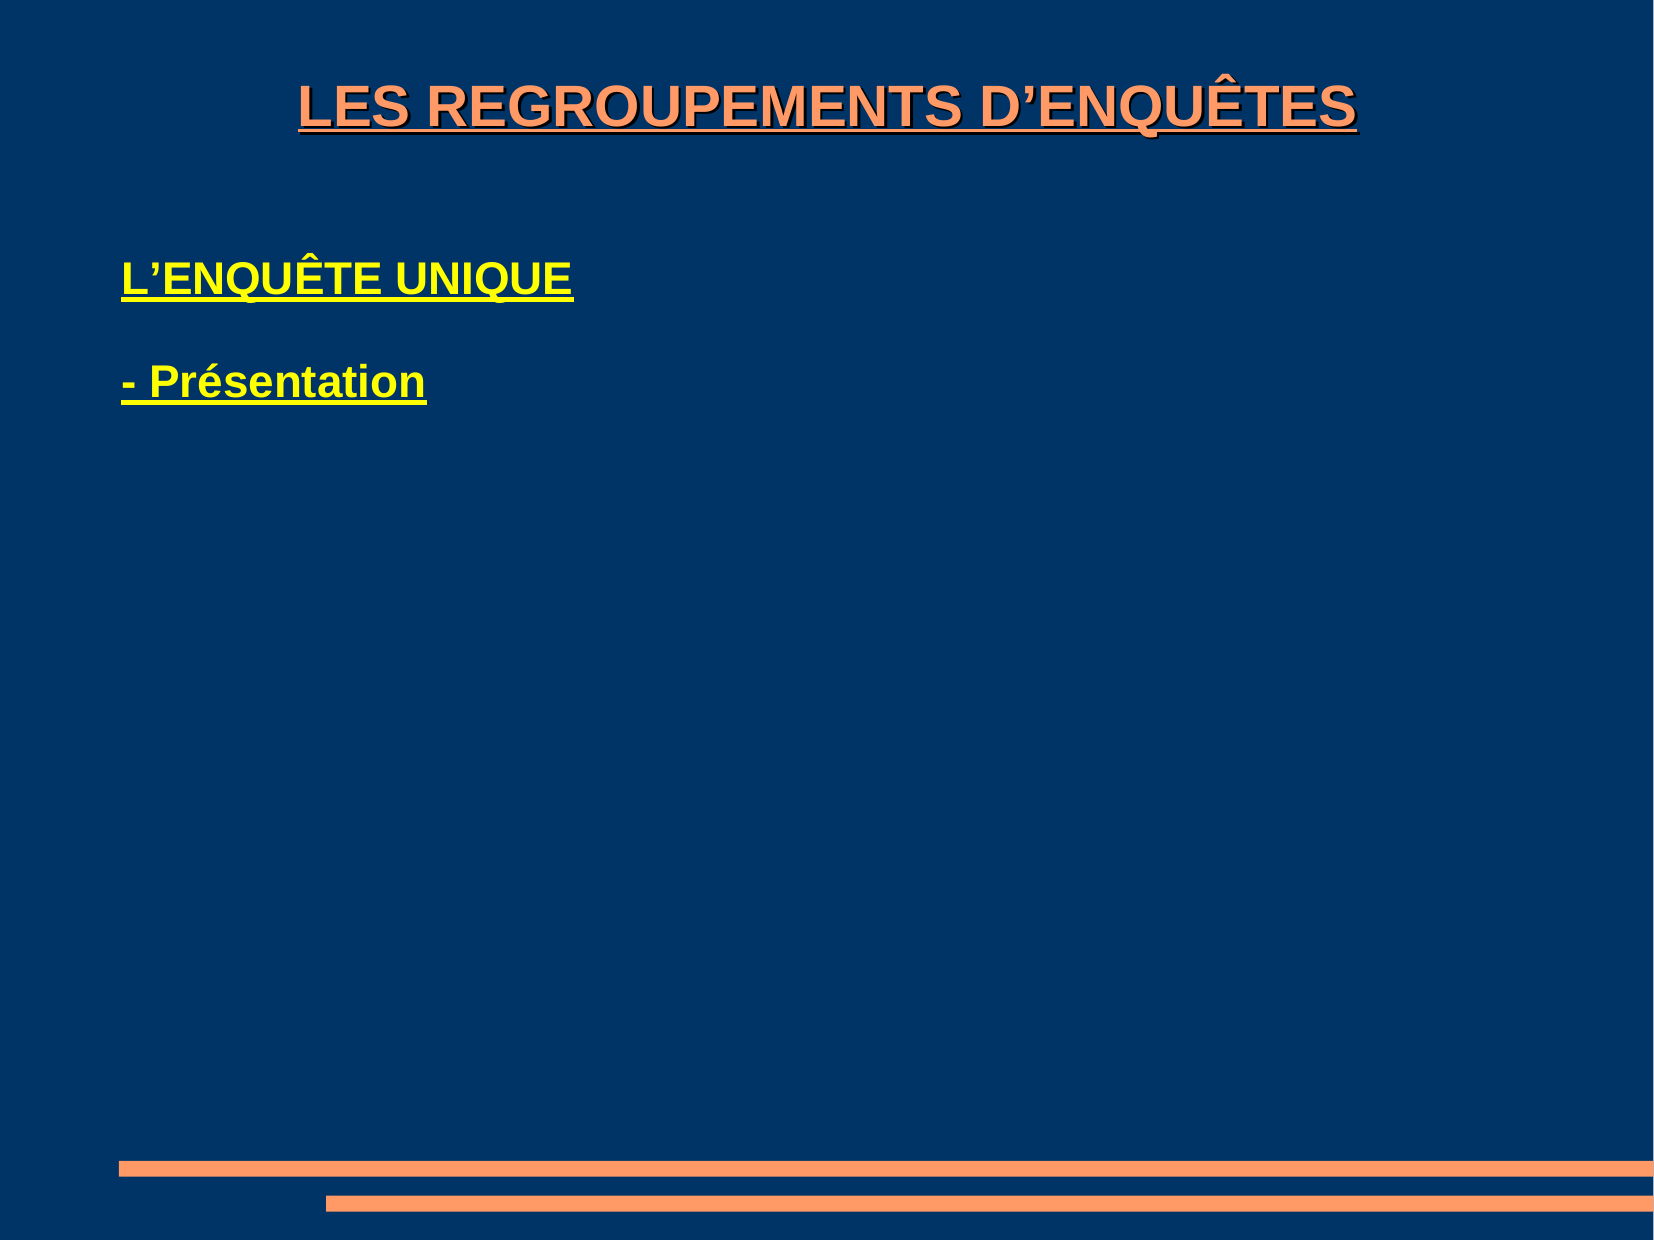

# LES REGROUPEMENTS D’ENQUÊTES
L’ENQUÊTE UNIQUE
- Présentation